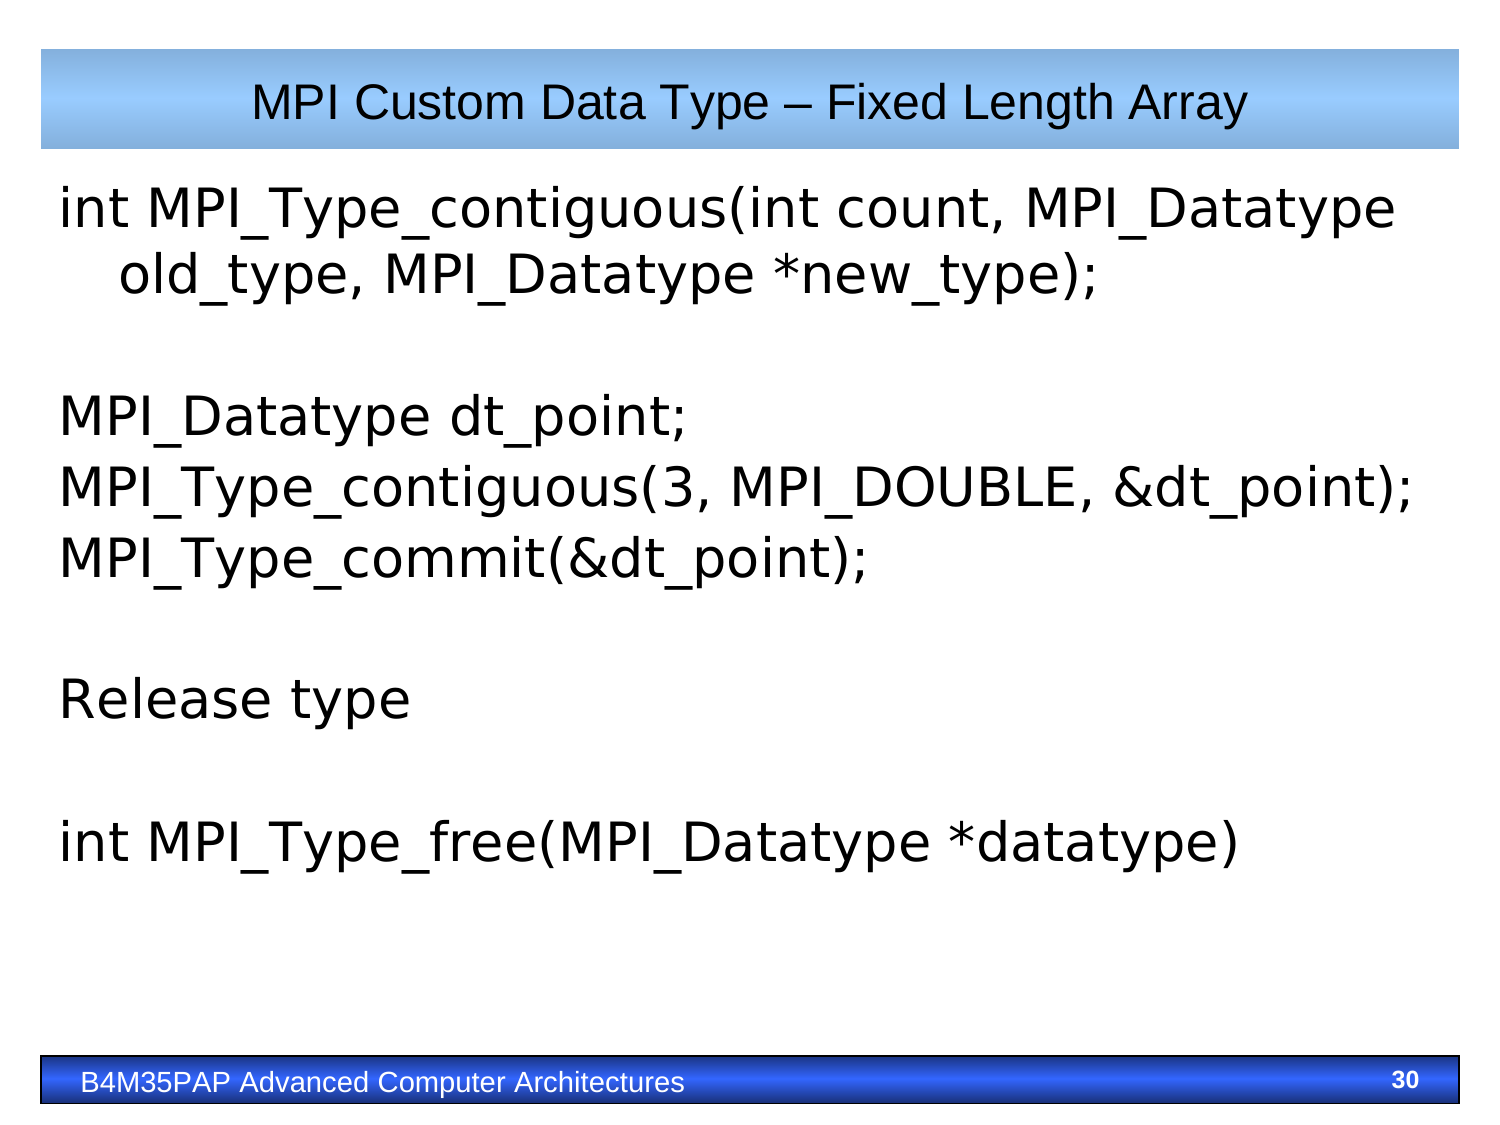

# MPI Custom Data Type – Fixed Length Array
int MPI_Type_contiguous(int count, MPI_Datatype old_type, MPI_Datatype *new_type);
MPI_Datatype dt_point;
MPI_Type_contiguous(3, MPI_DOUBLE, &dt_point);
MPI_Type_commit(&dt_point);
Release type
int MPI_Type_free(MPI_Datatype *datatype)